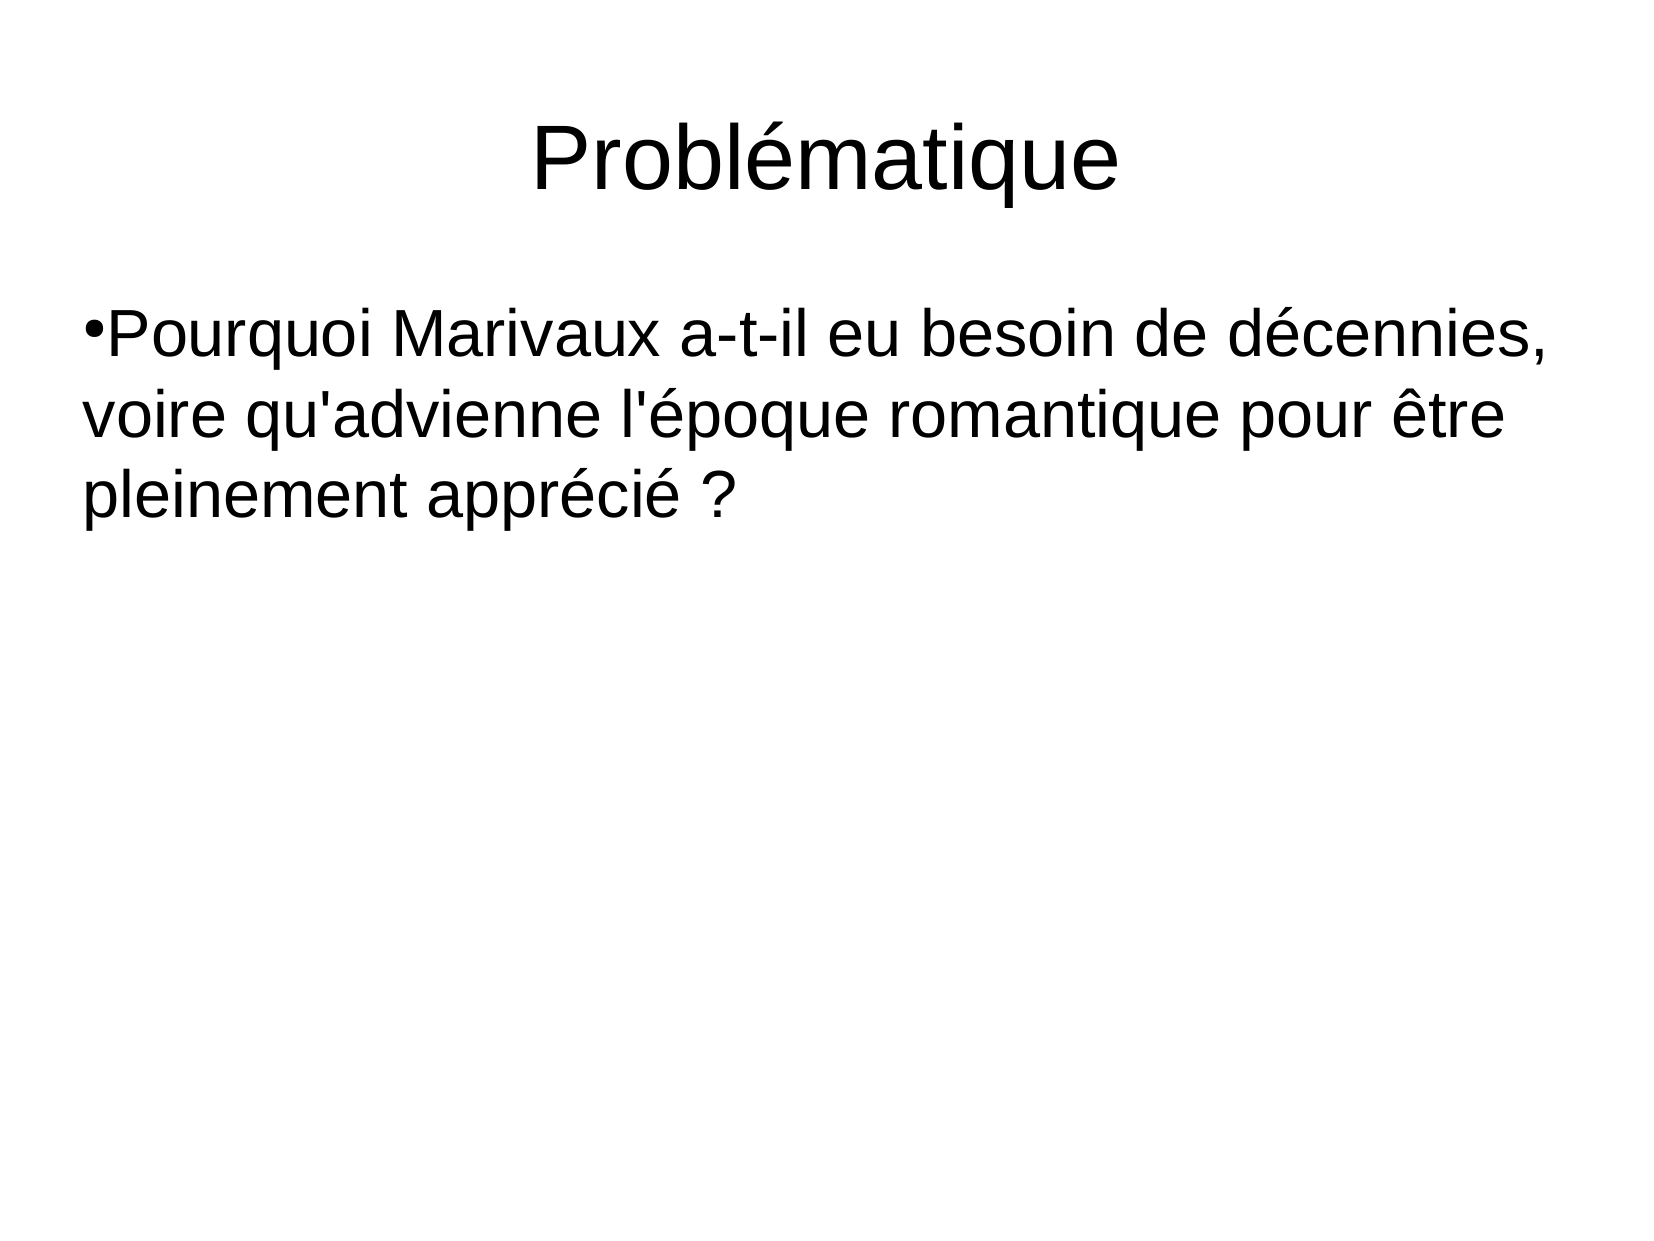

# Problématique
Pourquoi Marivaux a-t-il eu besoin de décennies, voire qu'advienne l'époque romantique pour être pleinement apprécié ?